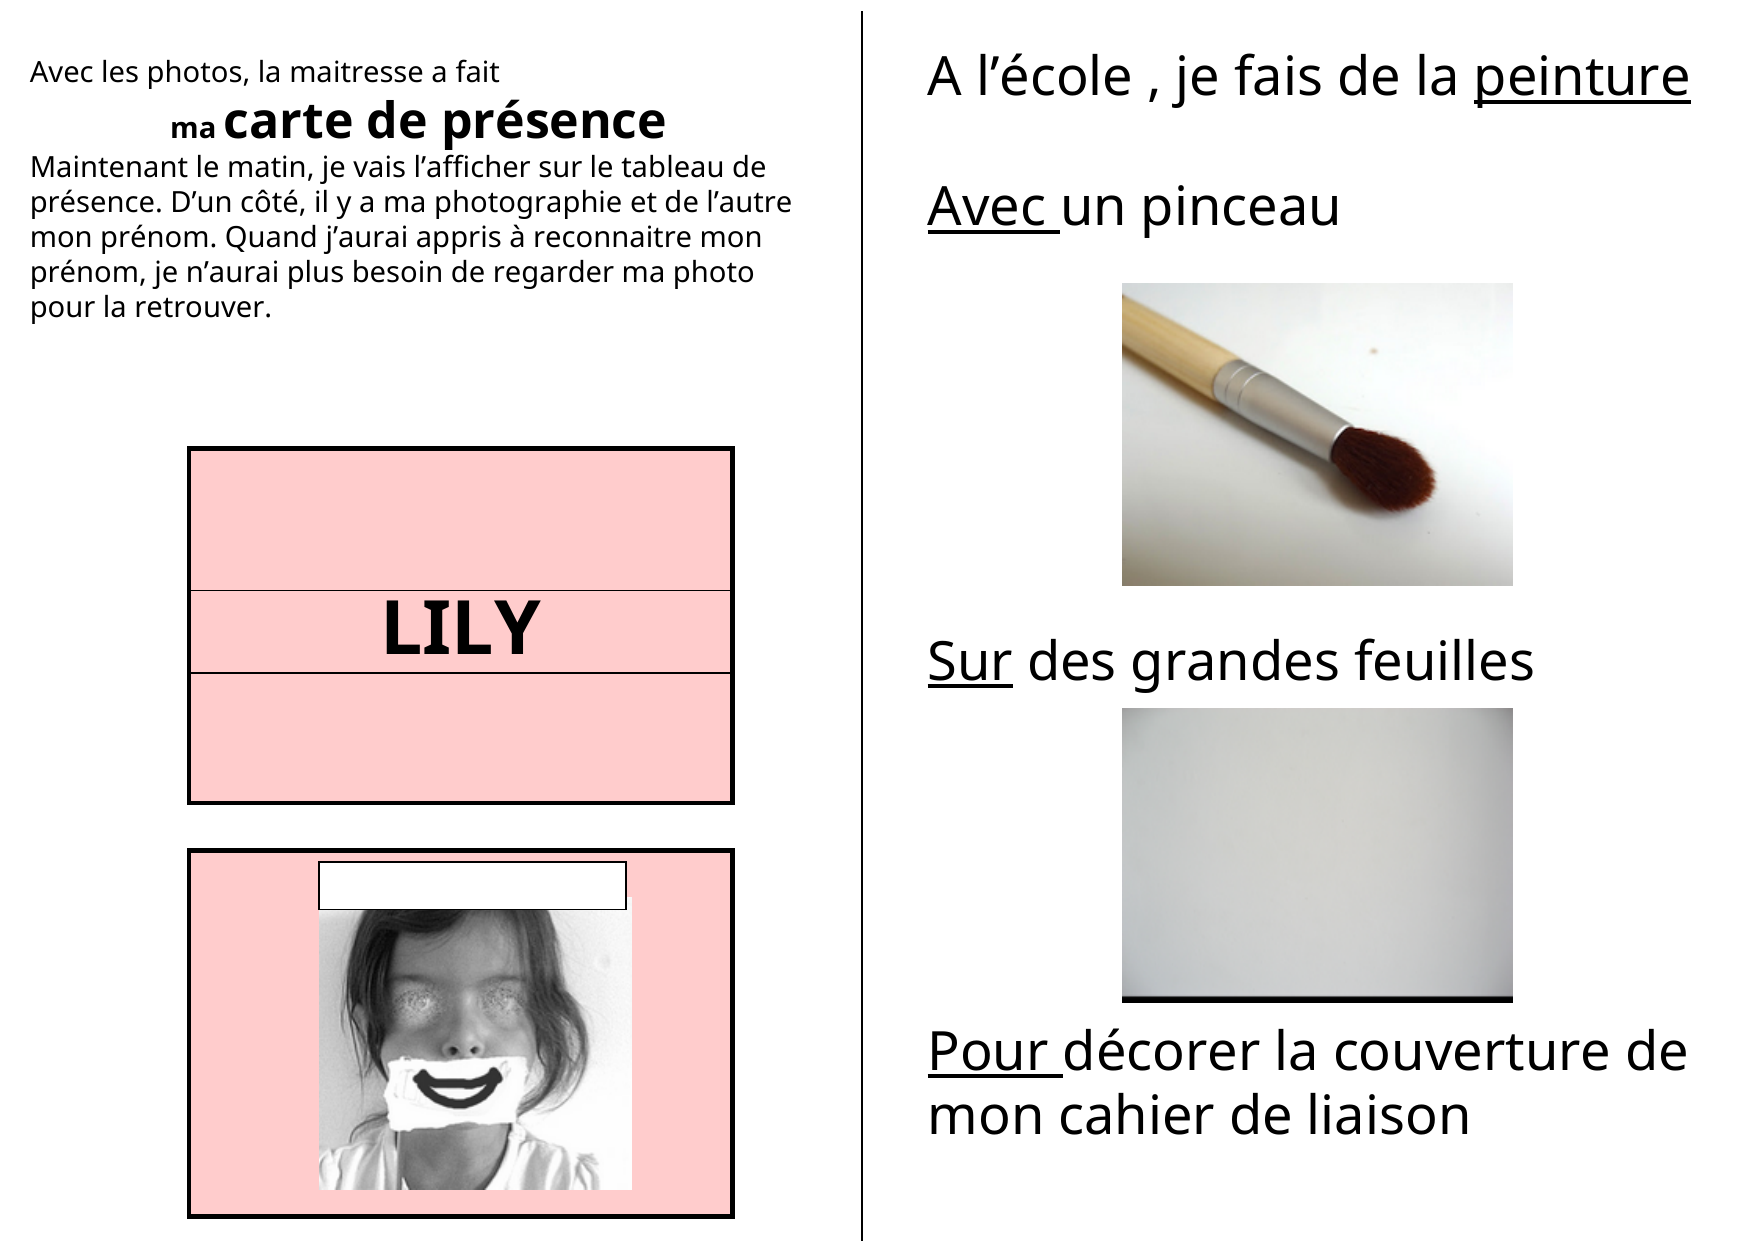

A l’école , je fais de la peinture
Avec un pinceau
Sur des grandes feuilles
Pour décorer la couverture de mon cahier de liaison
Avec les photos, la maitresse a fait
ma carte de présence
Maintenant le matin, je vais l’afficher sur le tableau de présence. D’un côté, il y a ma photographie et de l’autre mon prénom. Quand j’aurai appris à reconnaitre mon prénom, je n’aurai plus besoin de regarder ma photo pour la retrouver.
LILY